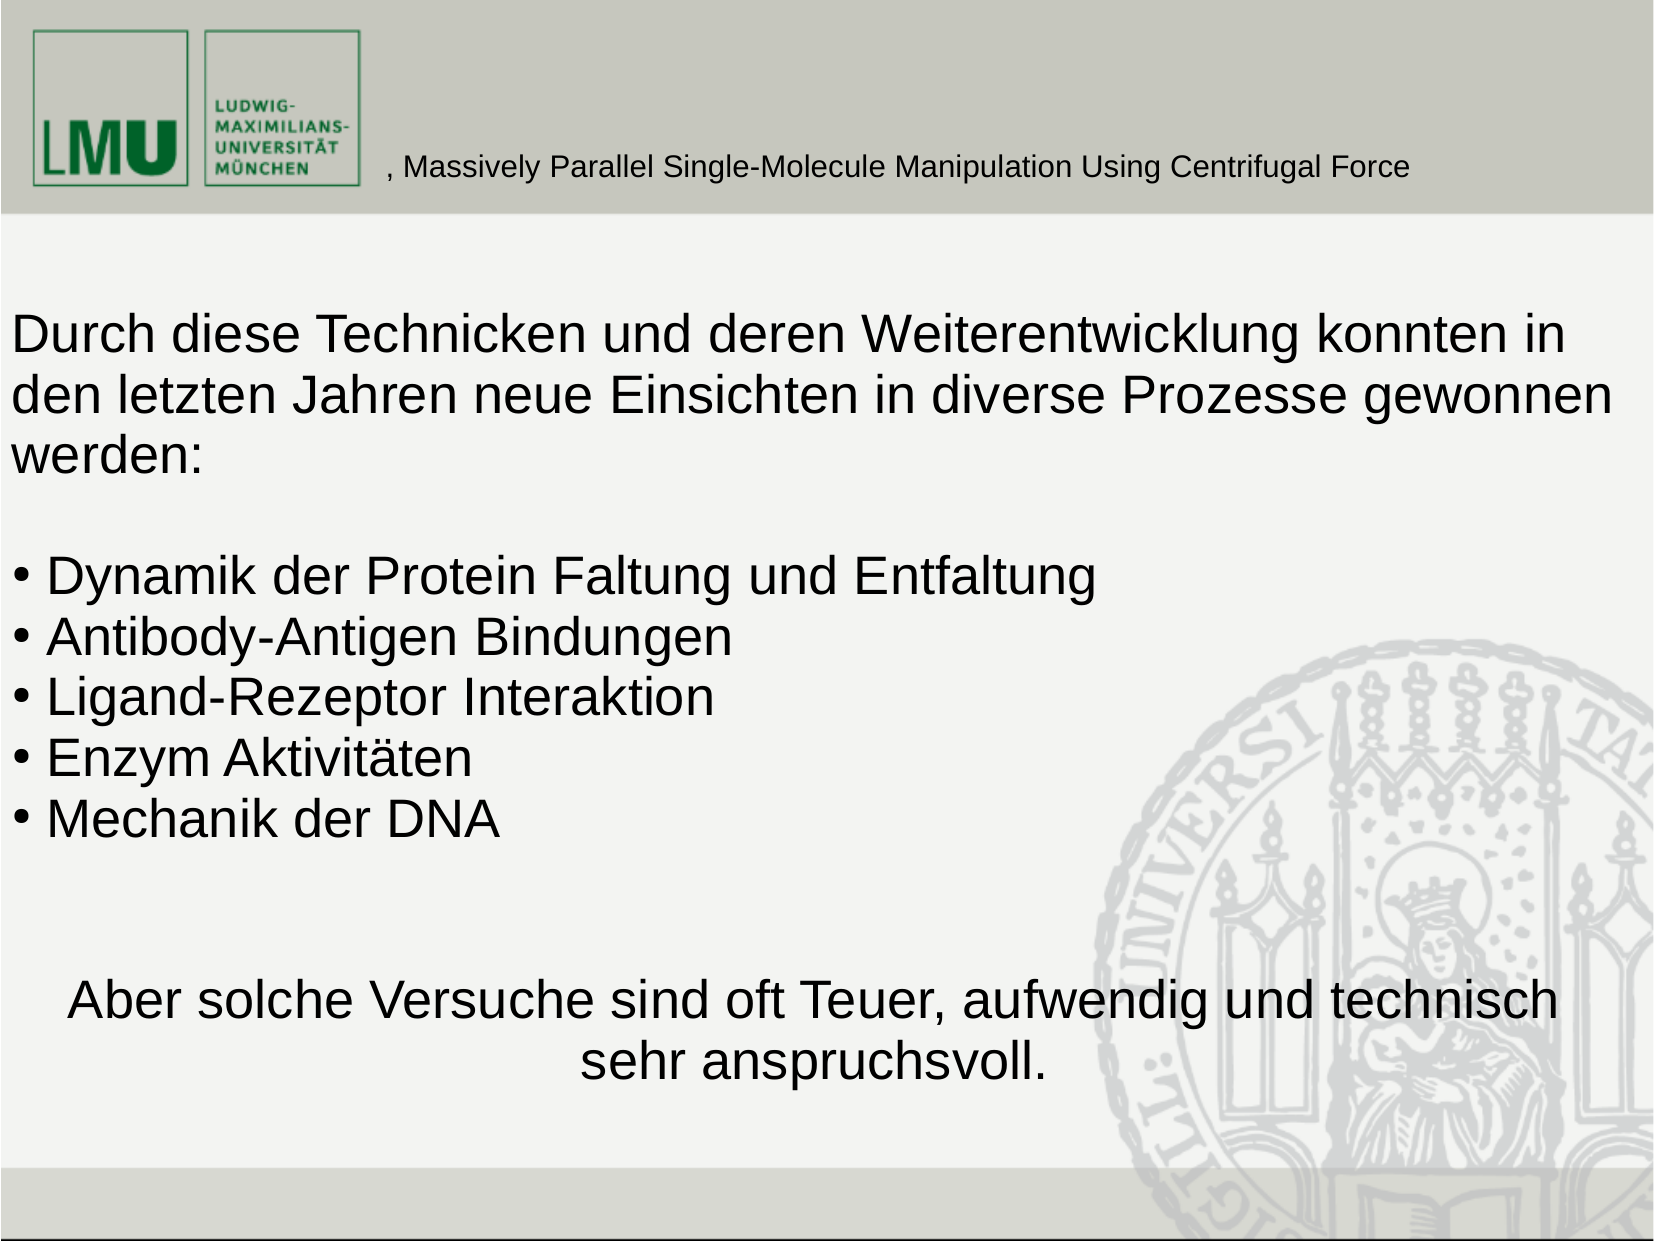

, Massively Parallel Single-Molecule Manipulation Using Centrifugal Force
Durch diese Technicken und deren Weiterentwicklung konnten in den letzten Jahren neue Einsichten in diverse Prozesse gewonnen werden:
 Dynamik der Protein Faltung und Entfaltung
 Antibody-Antigen Bindungen
 Ligand-Rezeptor Interaktion
 Enzym Aktivitäten
 Mechanik der DNA
Aber solche Versuche sind oft Teuer, aufwendig und technisch sehr anspruchsvoll.
#